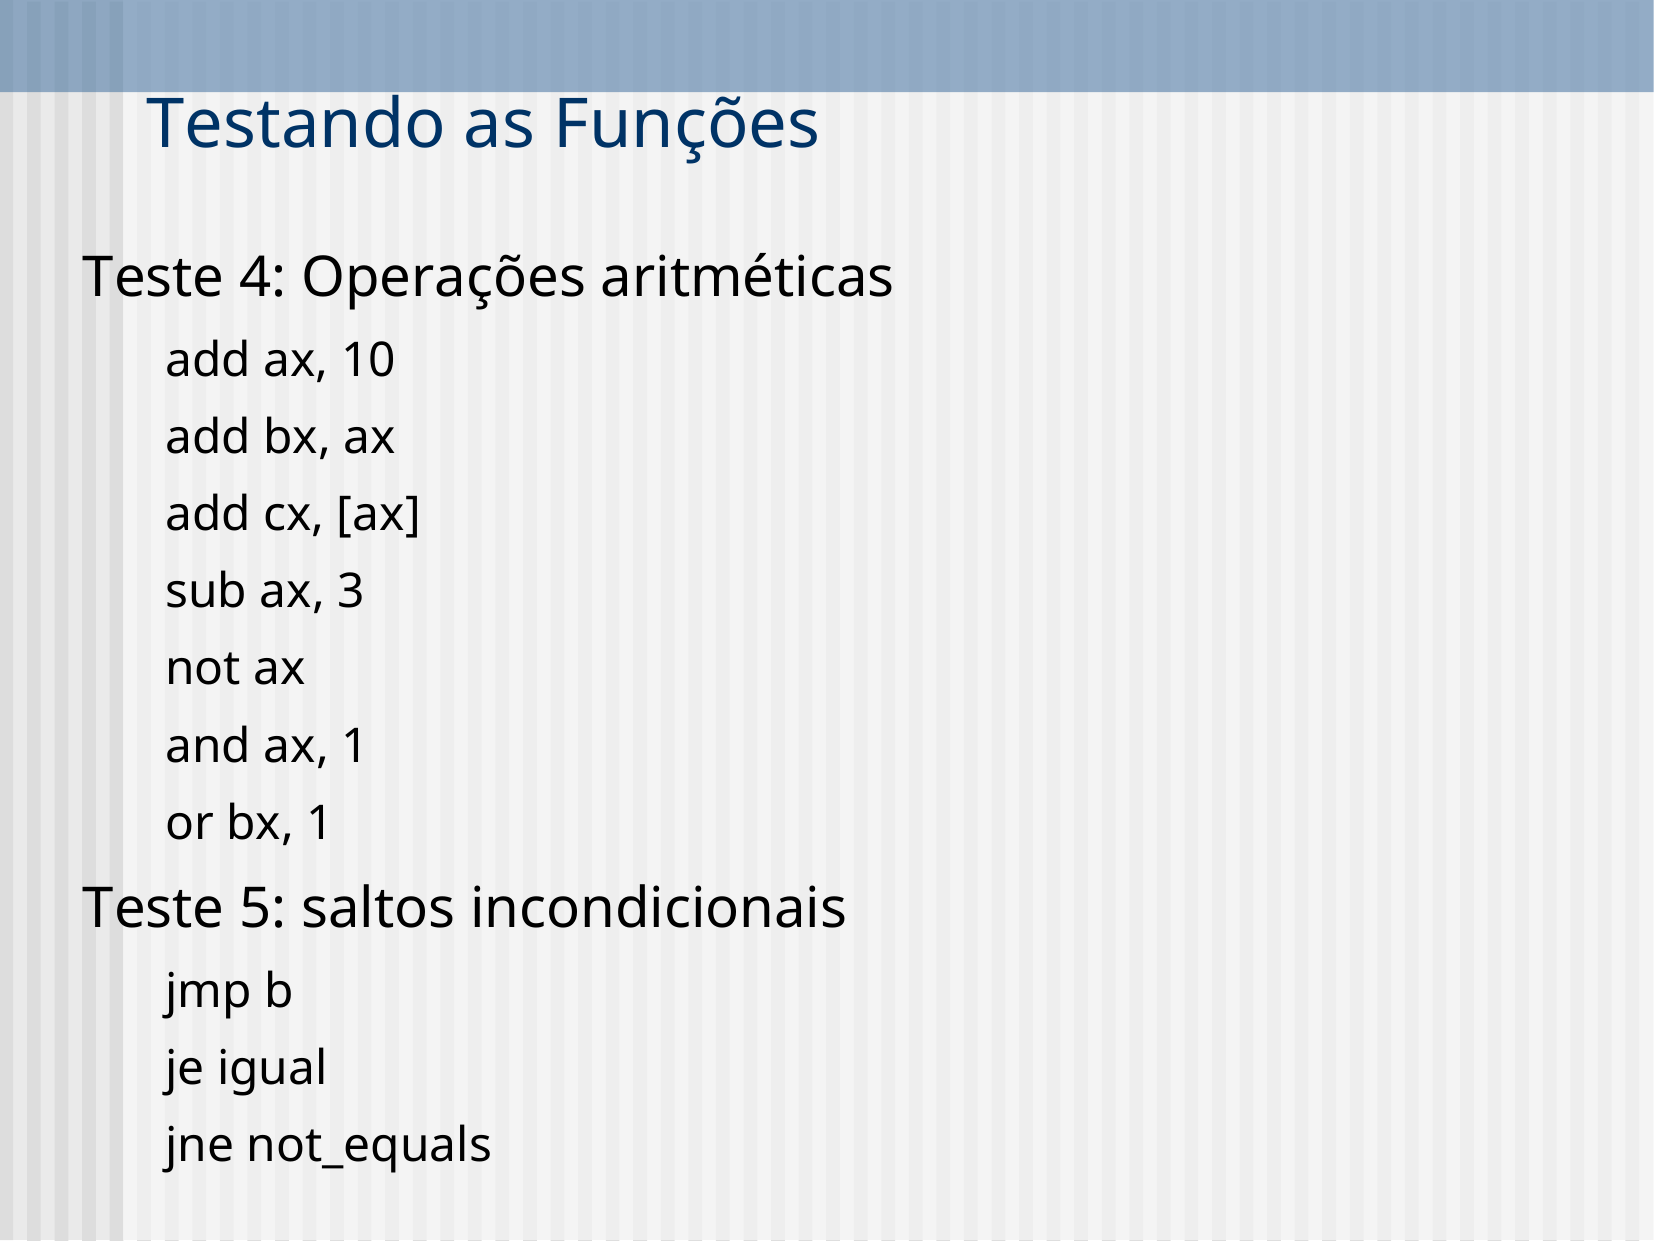

# Testando as Funções
Teste 4: Operações aritméticas
add ax, 10
add bx, ax
add cx, [ax]
sub ax, 3
not ax
and ax, 1
or bx, 1
Teste 5: saltos incondicionais
jmp b
je igual
jne not_equals